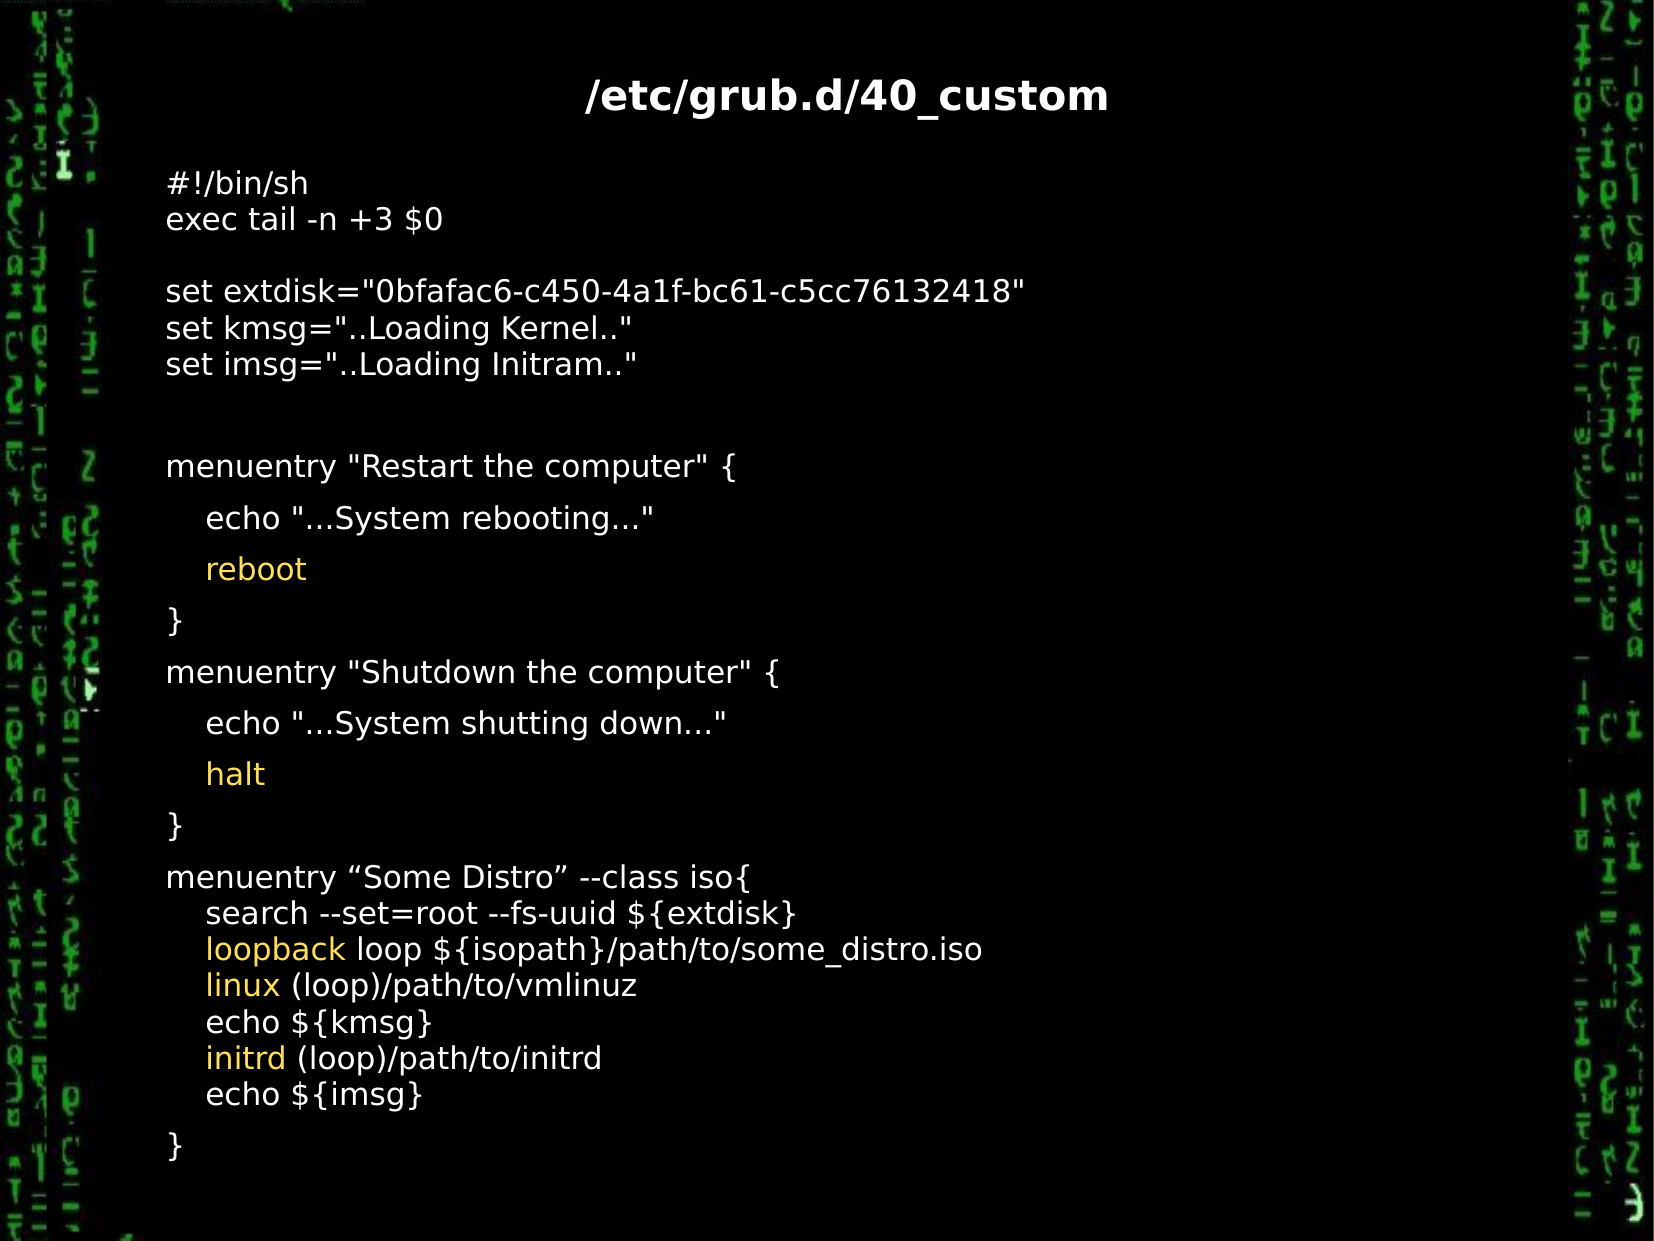

# /etc/grub.d/40_custom
#!/bin/sh
exec tail -n +3 $0
set extdisk="0bfafac6-c450-4a1f-bc61-c5cc76132418"
set kmsg="..Loading Kernel.."
set imsg="..Loading Initram.."
menuentry "Restart the computer" {
 echo "...System rebooting..."
 reboot
}
menuentry "Shutdown the computer" {
 echo "...System shutting down..."
 halt
}
menuentry “Some Distro” --class iso{
 search --set=root --fs-uuid ${extdisk}
 loopback loop ${isopath}/path/to/some_distro.iso
 linux (loop)/path/to/vmlinuz
 echo ${kmsg}
 initrd (loop)/path/to/initrd
 echo ${imsg}
}